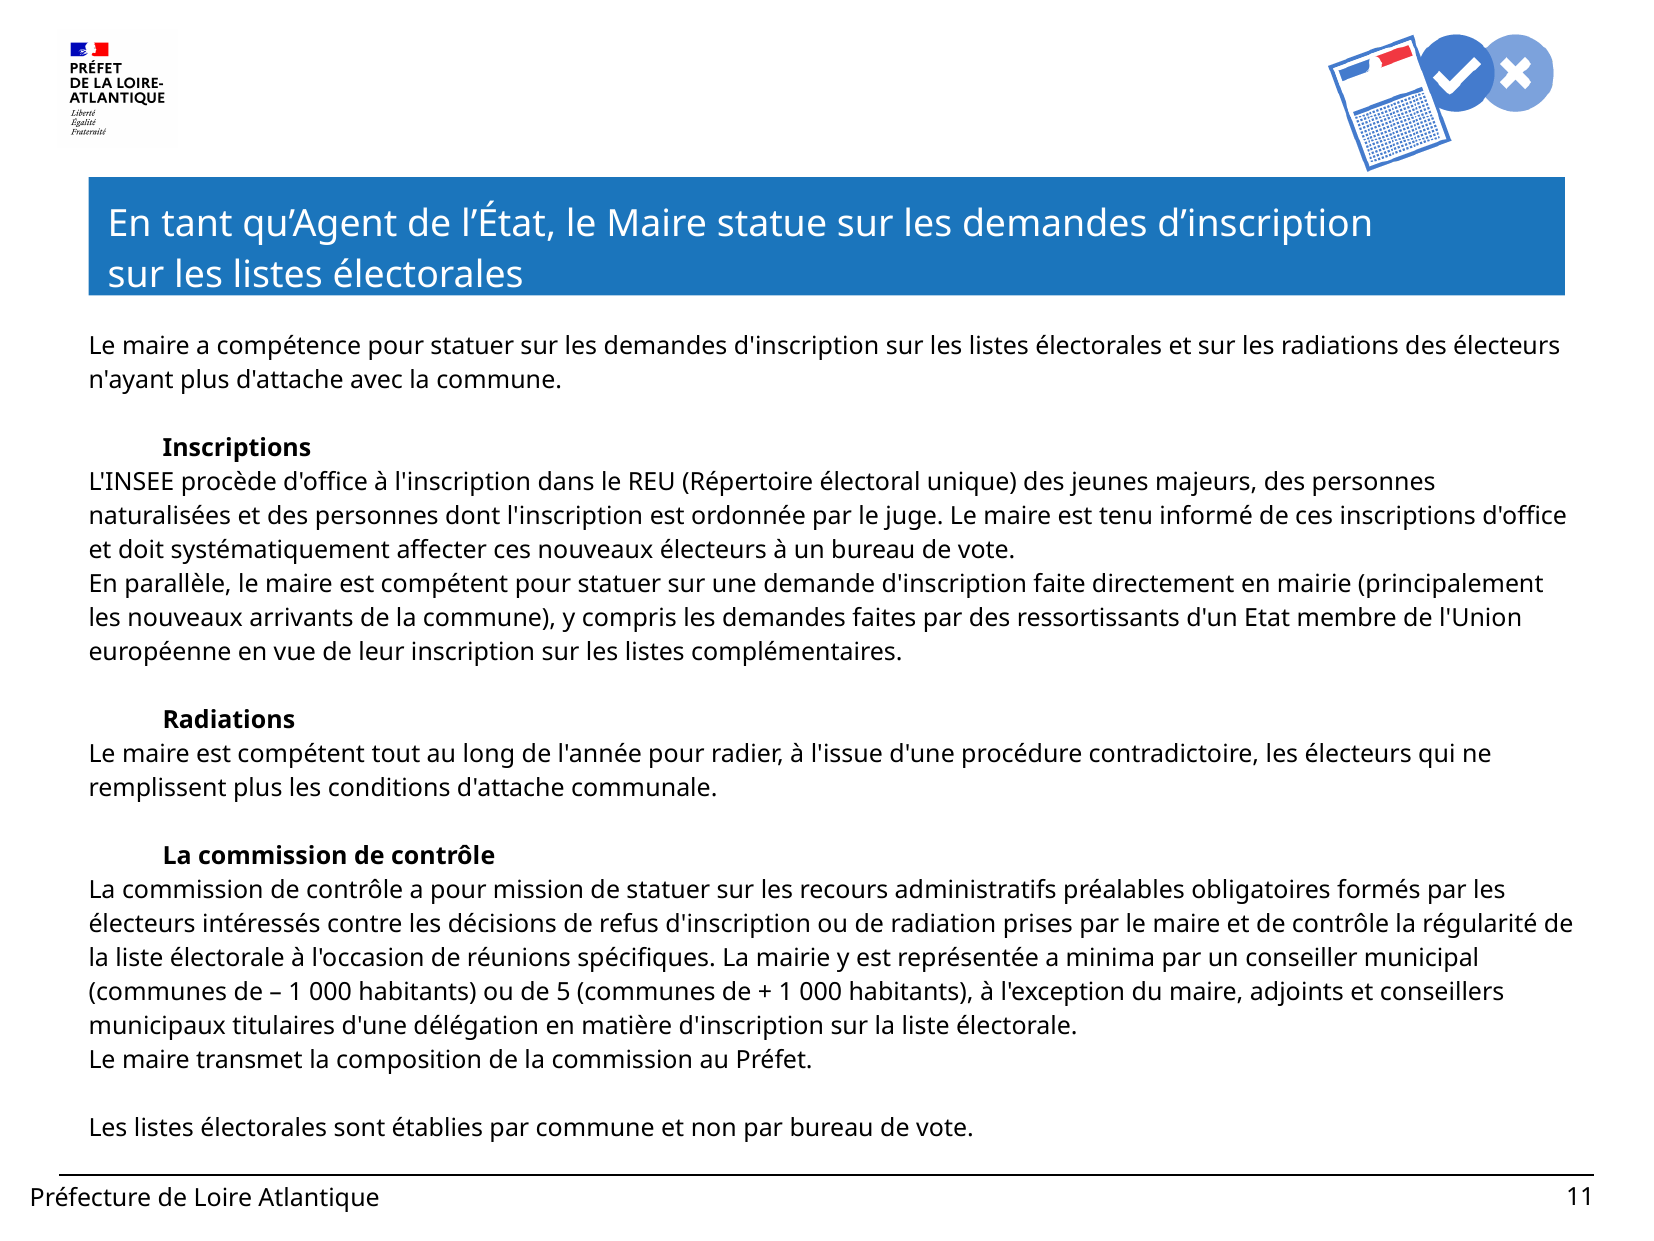

En tant qu’Agent de l’État, le Maire statue sur les demandes d’inscription
sur les listes électorales
# Le maire a compétence pour statuer sur les demandes d'inscription sur les listes électorales et sur les radiations des électeurs n'ayant plus d'attache avec la commune.
	Inscriptions
L'INSEE procède d'office à l'inscription dans le REU (Répertoire électoral unique) des jeunes majeurs, des personnes naturalisées et des personnes dont l'inscription est ordonnée par le juge. Le maire est tenu informé de ces inscriptions d'office et doit systématiquement affecter ces nouveaux électeurs à un bureau de vote.
En parallèle, le maire est compétent pour statuer sur une demande d'inscription faite directement en mairie (principalement les nouveaux arrivants de la commune), y compris les demandes faites par des ressortissants d'un Etat membre de l'Union européenne en vue de leur inscription sur les listes complémentaires.
	Radiations
Le maire est compétent tout au long de l'année pour radier, à l'issue d'une procédure contradictoire, les électeurs qui ne remplissent plus les conditions d'attache communale.
	La commission de contrôle
La commission de contrôle a pour mission de statuer sur les recours administratifs préalables obligatoires formés par les électeurs intéressés contre les décisions de refus d'inscription ou de radiation prises par le maire et de contrôle la régularité de la liste électorale à l'occasion de réunions spécifiques. La mairie y est représentée a minima par un conseiller municipal (communes de – 1 000 habitants) ou de 5 (communes de + 1 000 habitants), à l'exception du maire, adjoints et conseillers municipaux titulaires d'une délégation en matière d'inscription sur la liste électorale.
Le maire transmet la composition de la commission au Préfet.
Les listes électorales sont établies par commune et non par bureau de vote.
11
Préfecture de Loire Atlantique